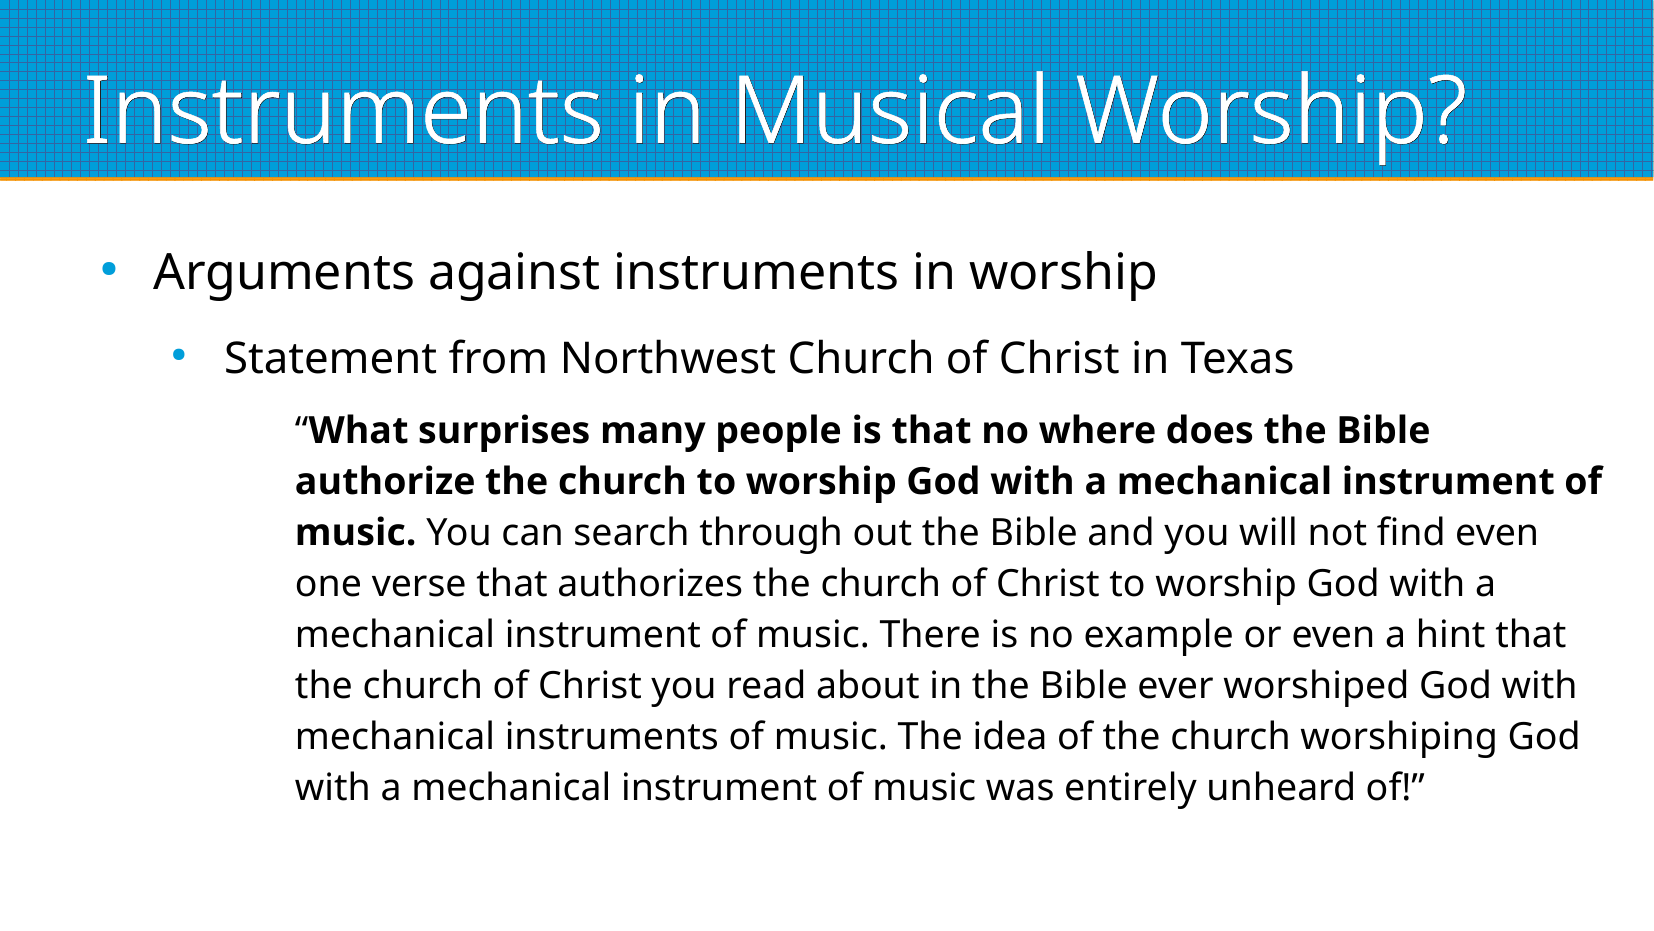

# Instruments in Musical Worship?
Arguments against instruments in worship
Statement from Northwest Church of Christ in Texas
“What surprises many people is that no where does the Bible authorize the church to worship God with a mechanical instrument of music. You can search through out the Bible and you will not find even one verse that authorizes the church of Christ to worship God with a mechanical instrument of music. There is no example or even a hint that the church of Christ you read about in the Bible ever worshiped God with mechanical instruments of music. The idea of the church worshiping God with a mechanical instrument of music was entirely unheard of!”